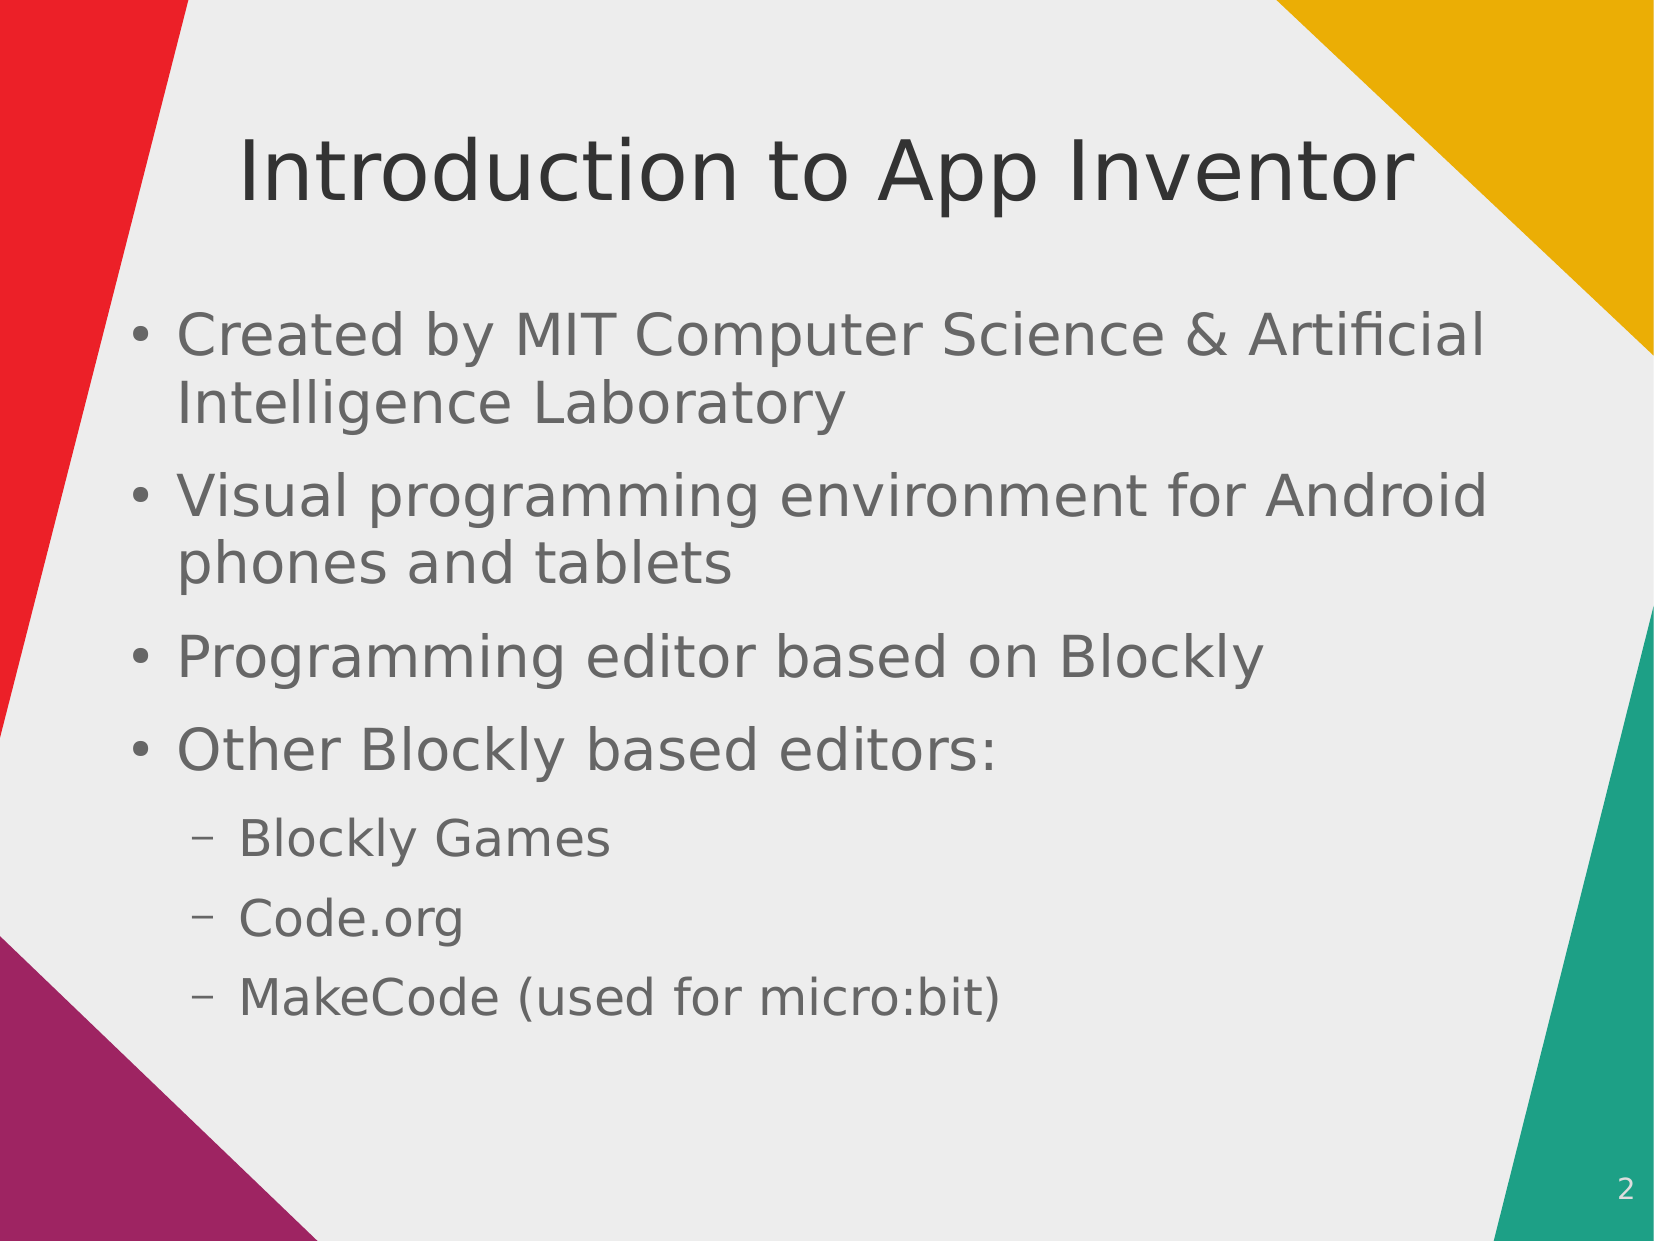

# Introduction to App Inventor
Created by MIT Computer Science & Artificial Intelligence Laboratory
Visual programming environment for Android phones and tablets
Programming editor based on Blockly
Other Blockly based editors:
Blockly Games
Code.org
MakeCode (used for micro:bit)
2